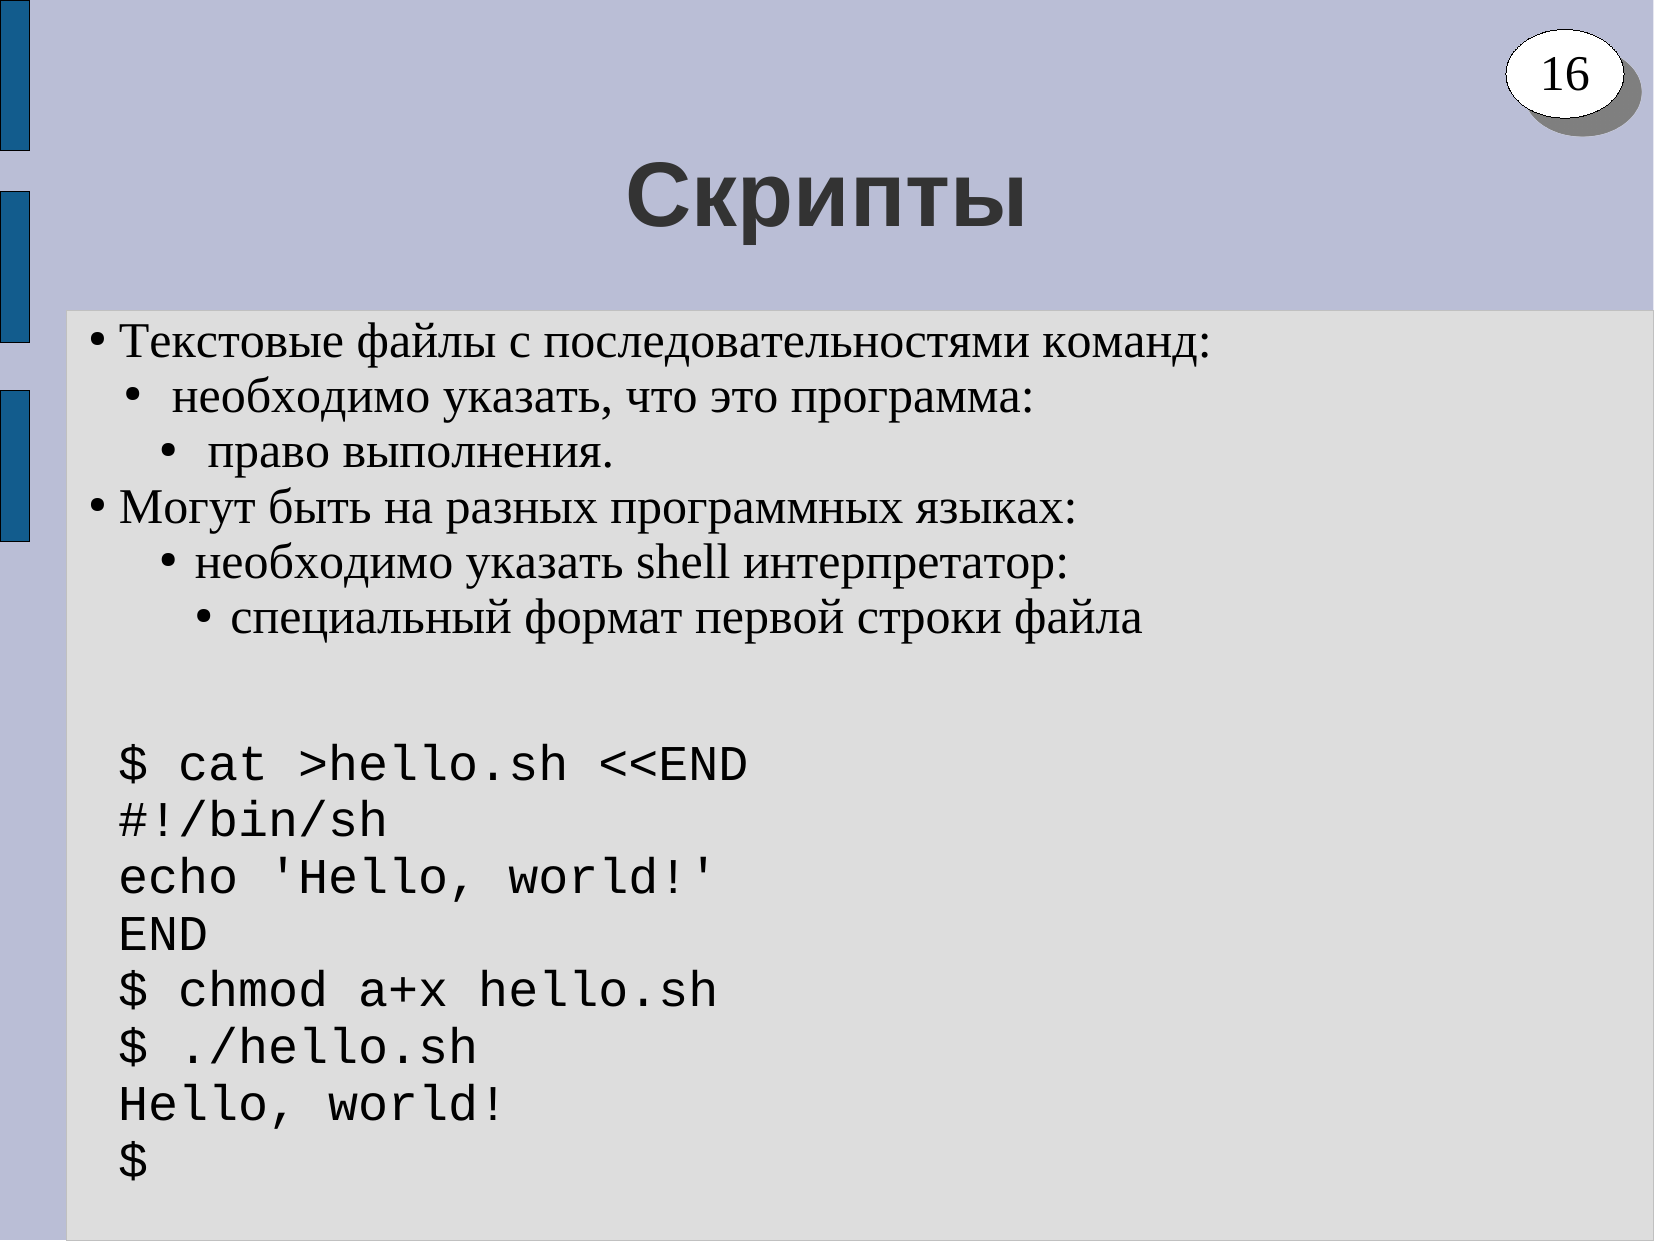

16
# Скрипты
 Текстовые файлы с последовательностями команд:
 необходимо указать, что это программа:
 право выполнения.
 Могут быть на разных программных языках:
необходимо указать shell интерпретатор:
специальный формат первой строки файла
$ cat >hello.sh <<END
#!/bin/sh
echo 'Hello, world!'
END
$ chmod a+x hello.sh
$ ./hello.sh
Hello, world!
$